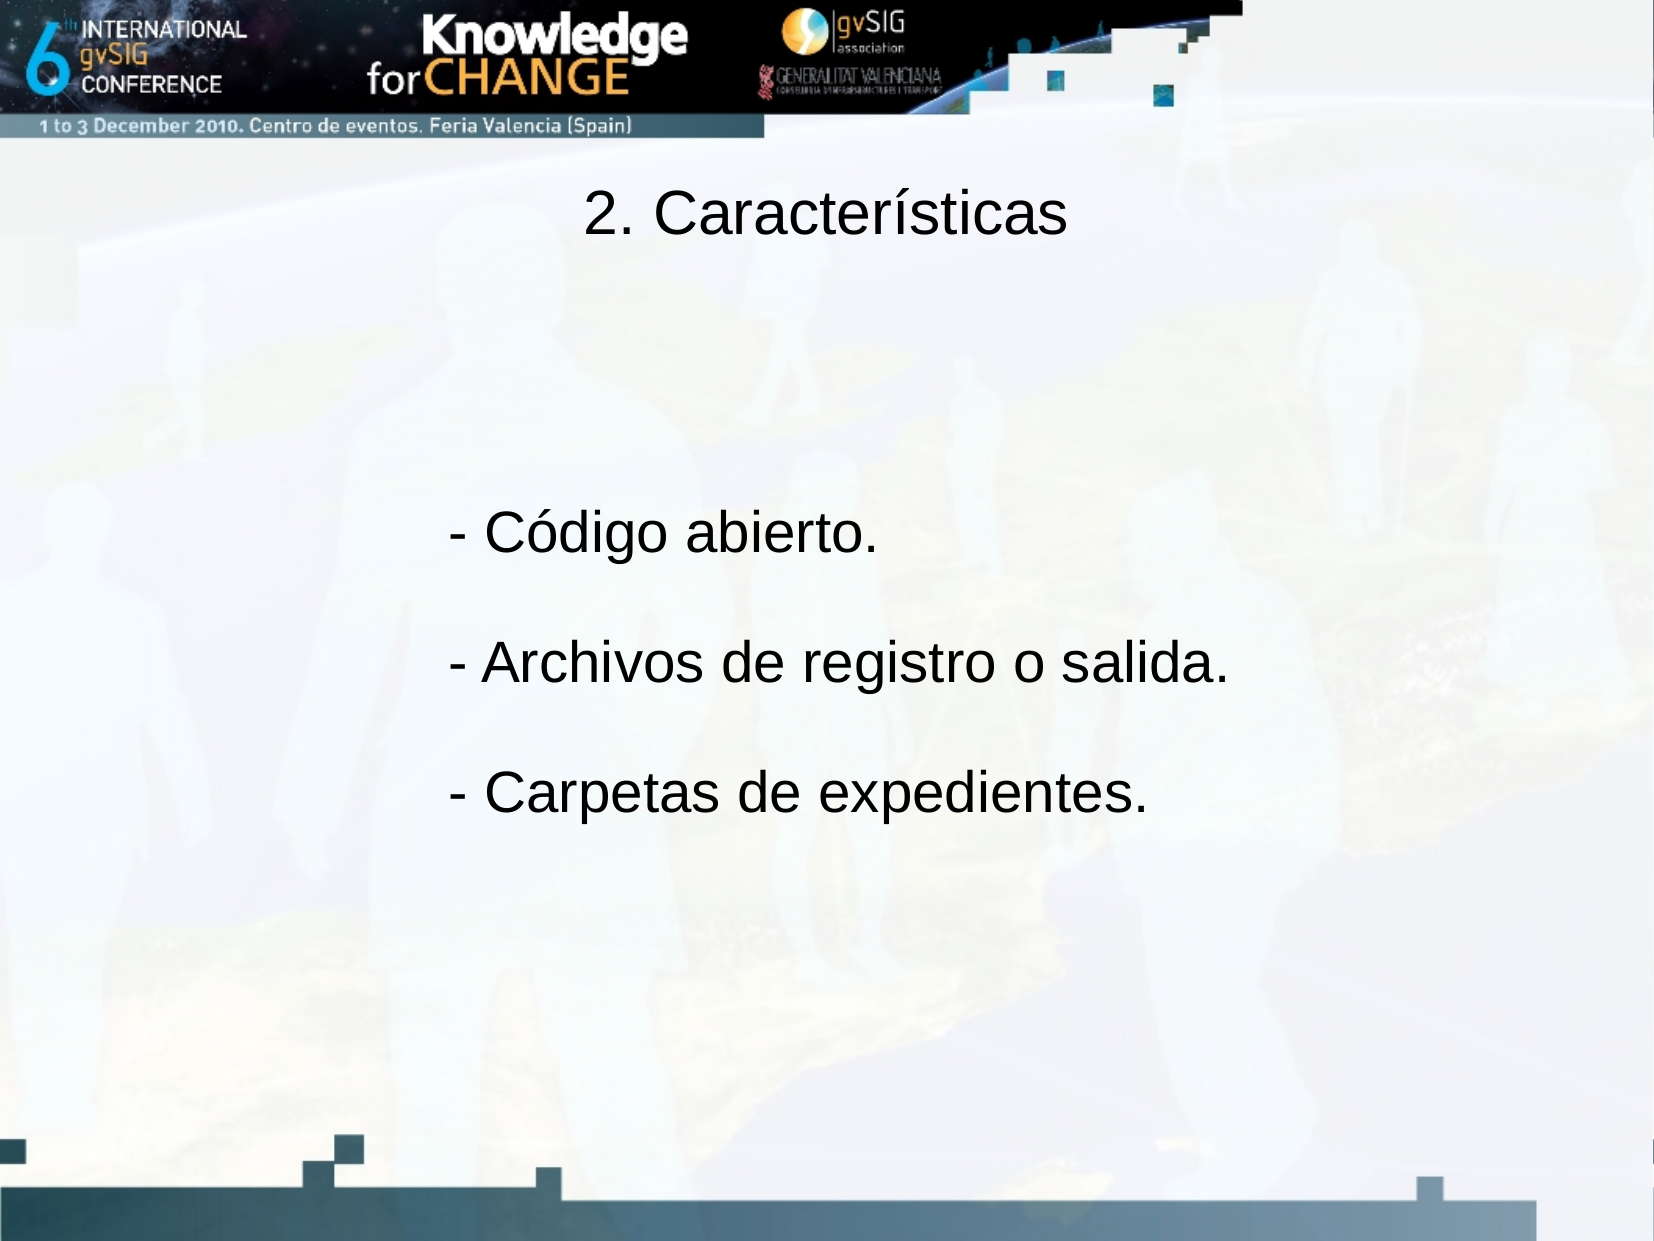

# 2. Características
- Código abierto.
- Archivos de registro o salida.
- Carpetas de expedientes.